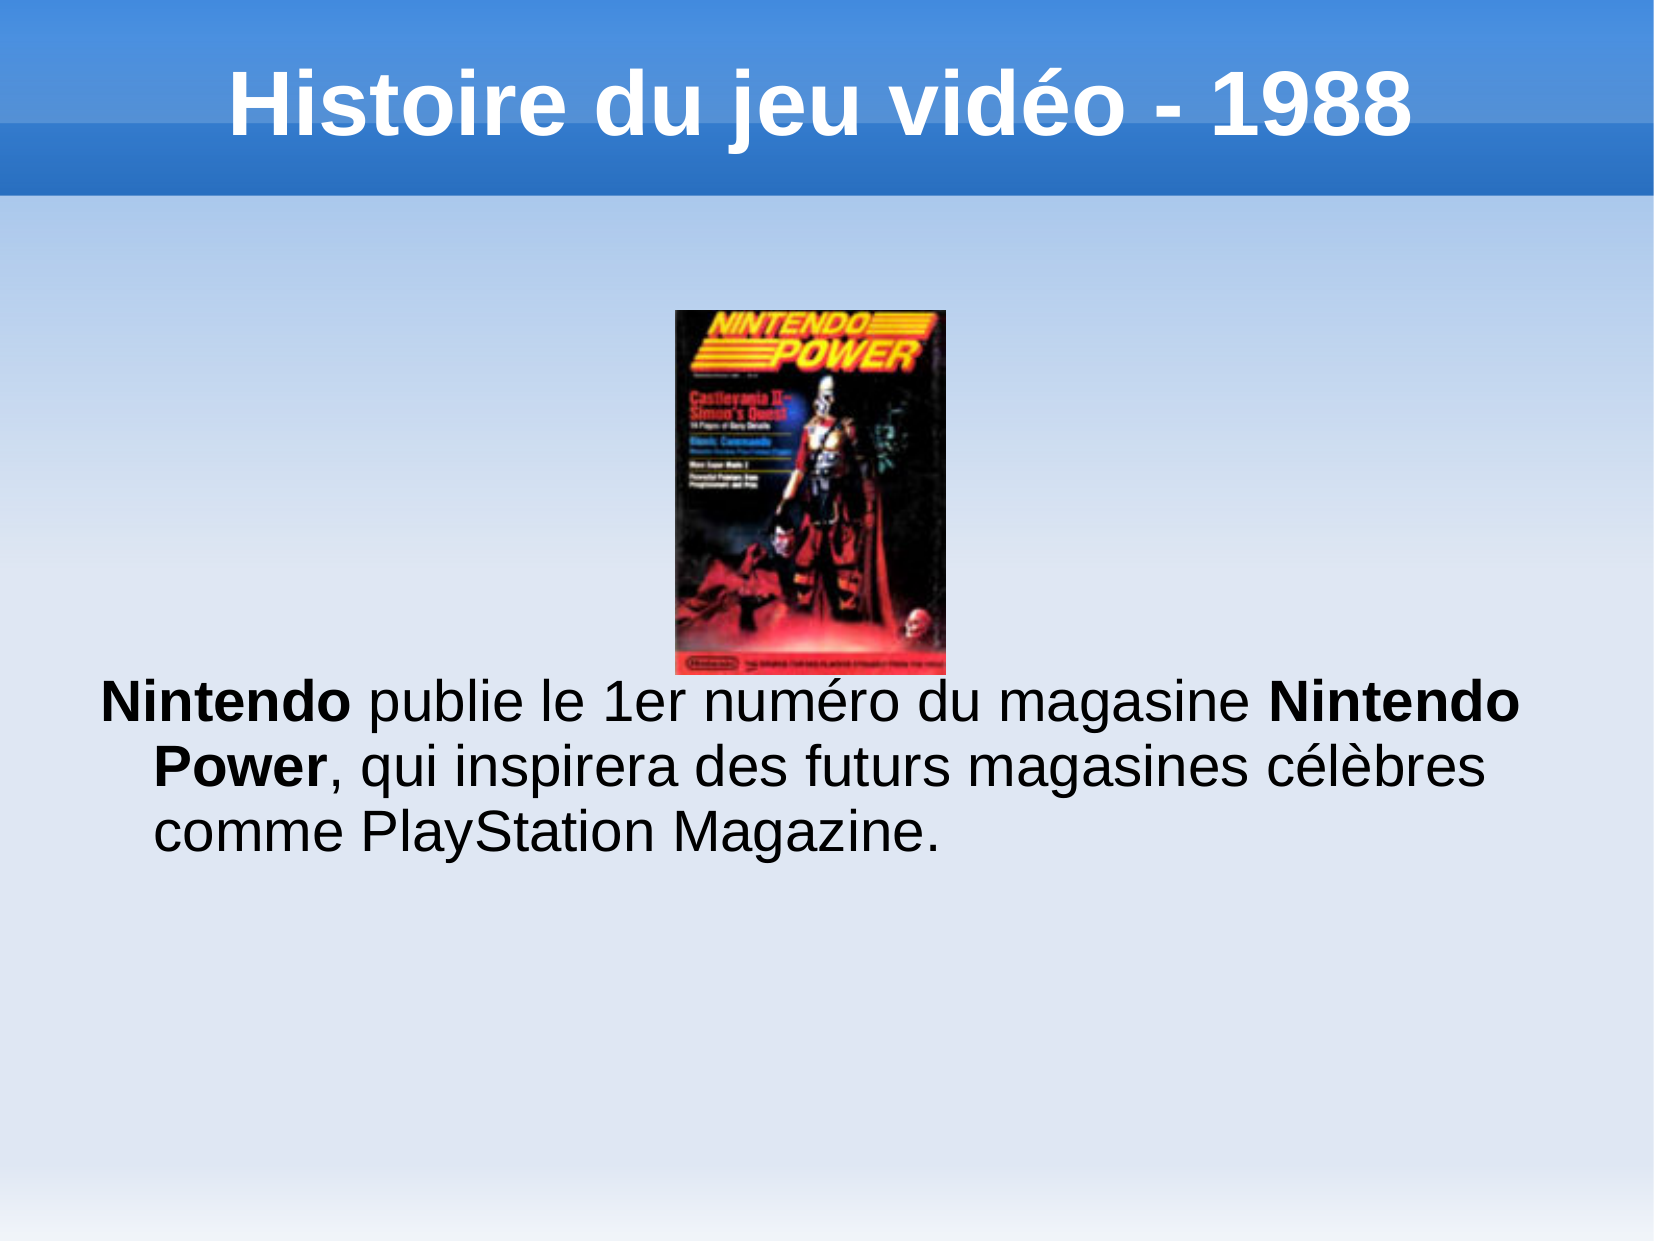

# Histoire du jeu vidéo - 1988
Nintendo publie le 1er numéro du magasine Nintendo Power, qui inspirera des futurs magasines célèbres comme PlayStation Magazine.